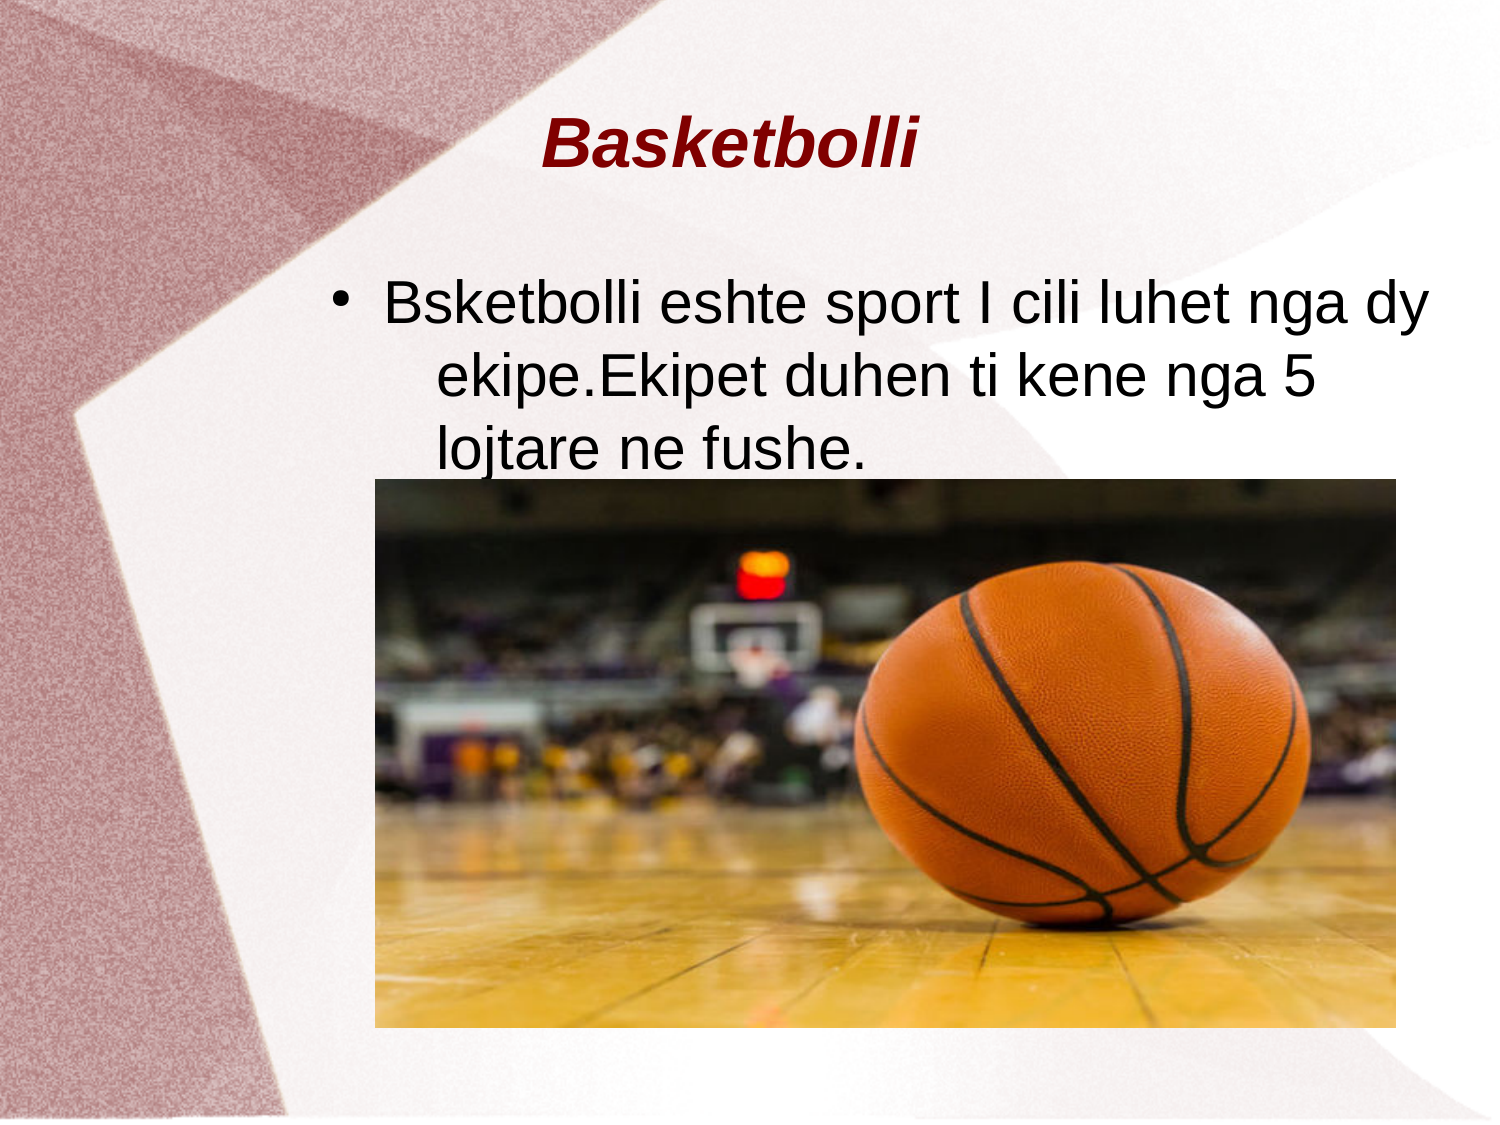

# Basketbolli
Bsketbolli eshte sport I cili luhet nga dy ekipe.Ekipet duhen ti kene nga 5 lojtare ne fushe.